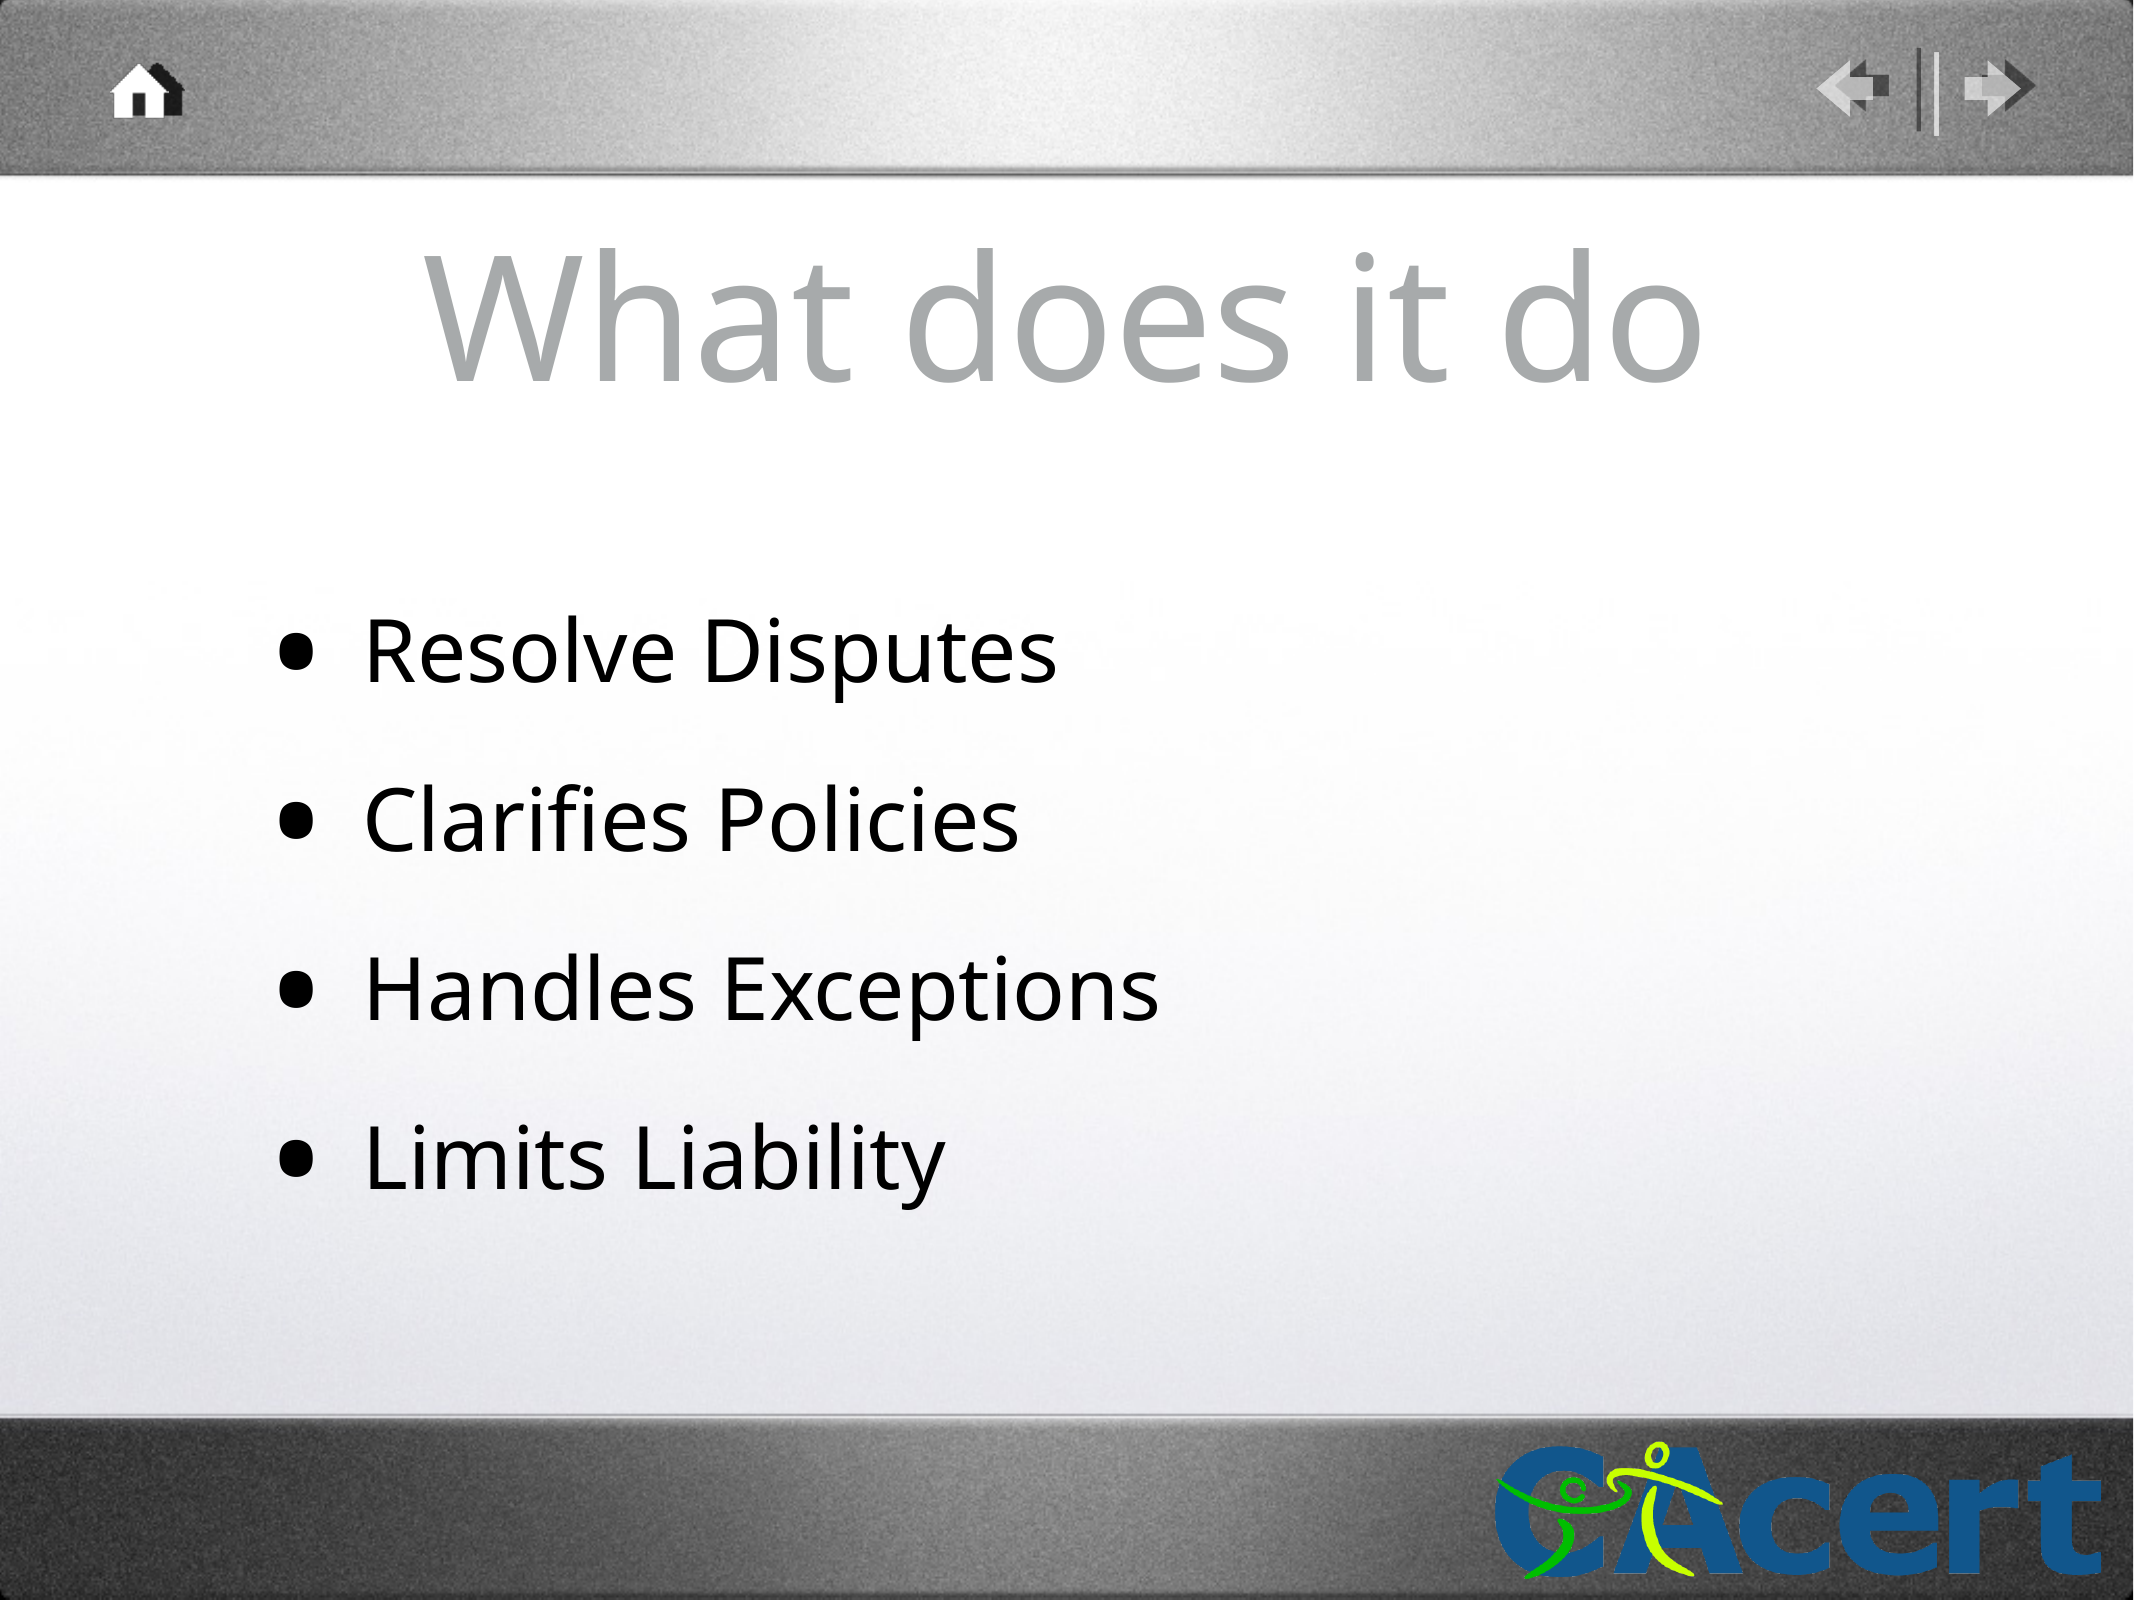

# What does it do
Resolve Disputes
Clarifies Policies
Handles Exceptions
Limits Liability